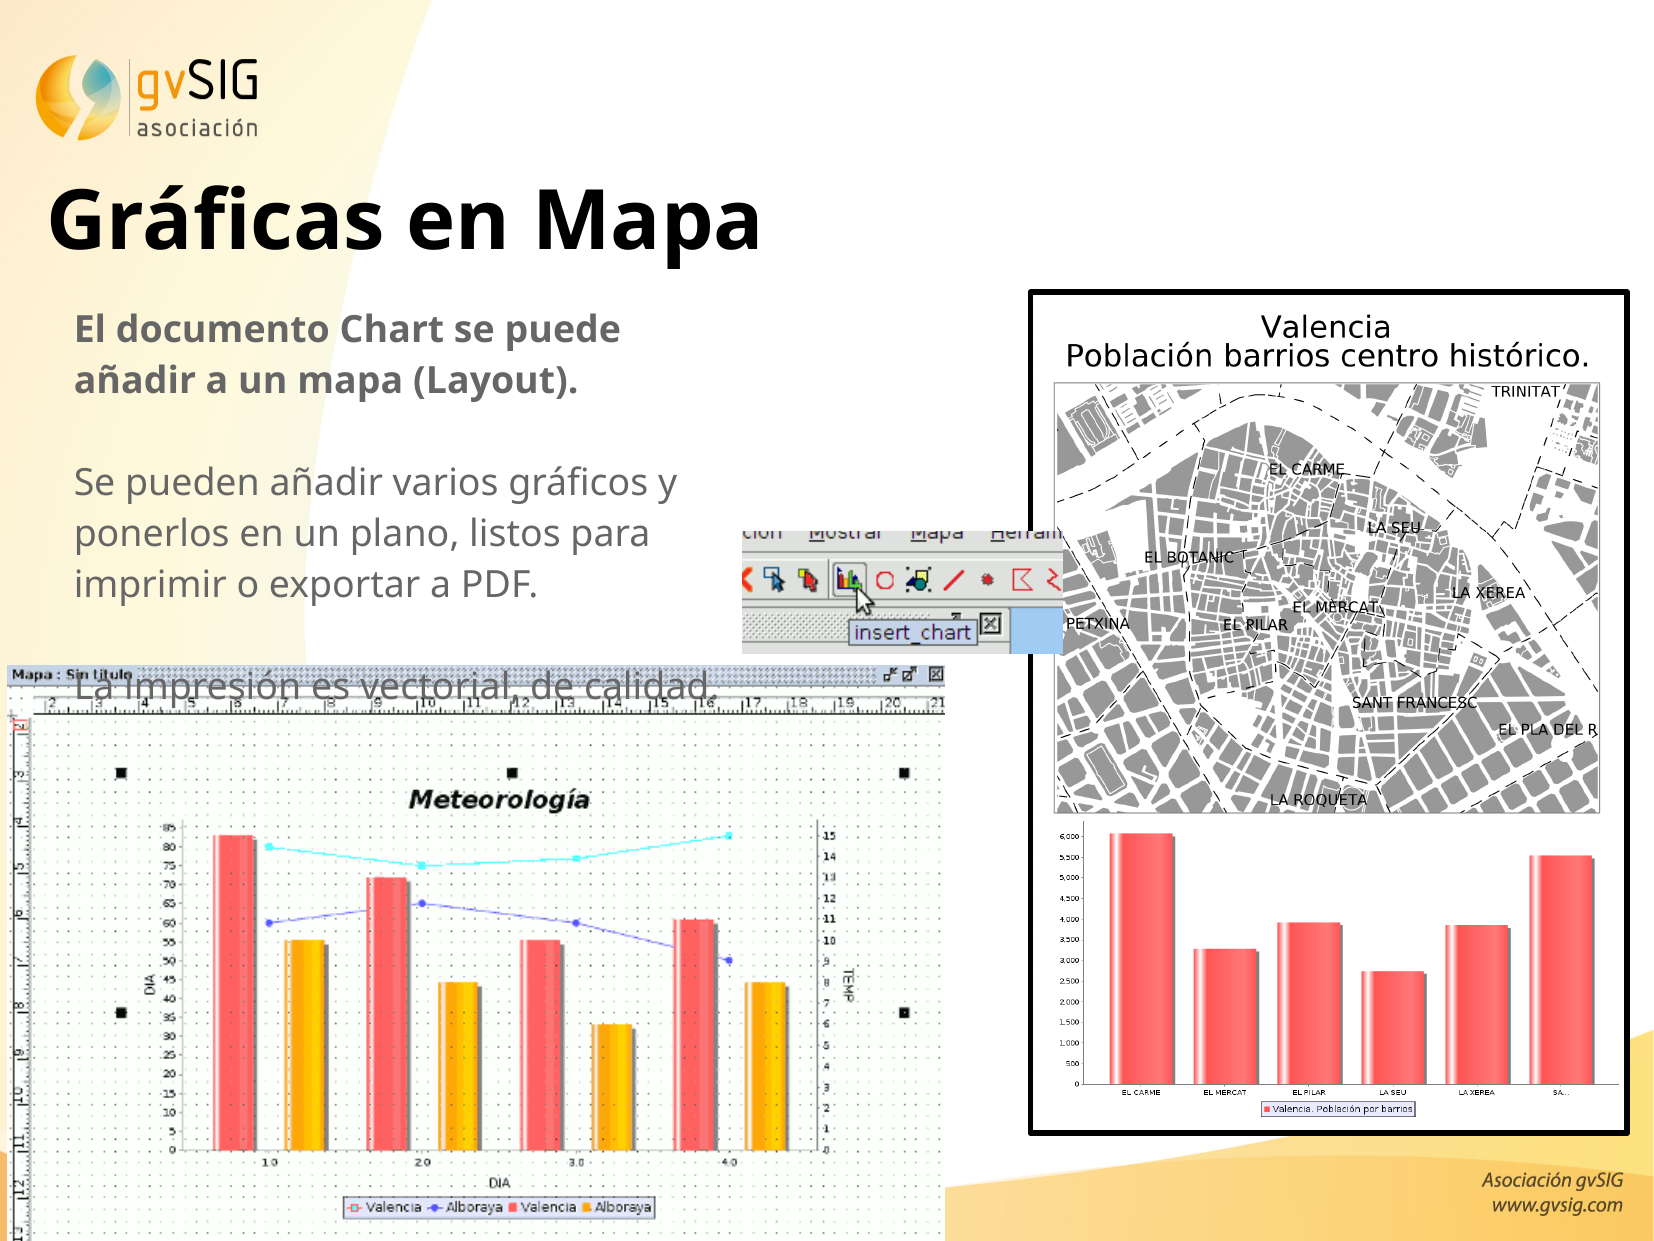

# Gráficas en Mapa
El documento Chart se puede añadir a un mapa (Layout).
Se pueden añadir varios gráficos y ponerlos en un plano, listos para imprimir o exportar a PDF.
La impresión es vectorial, de calidad.